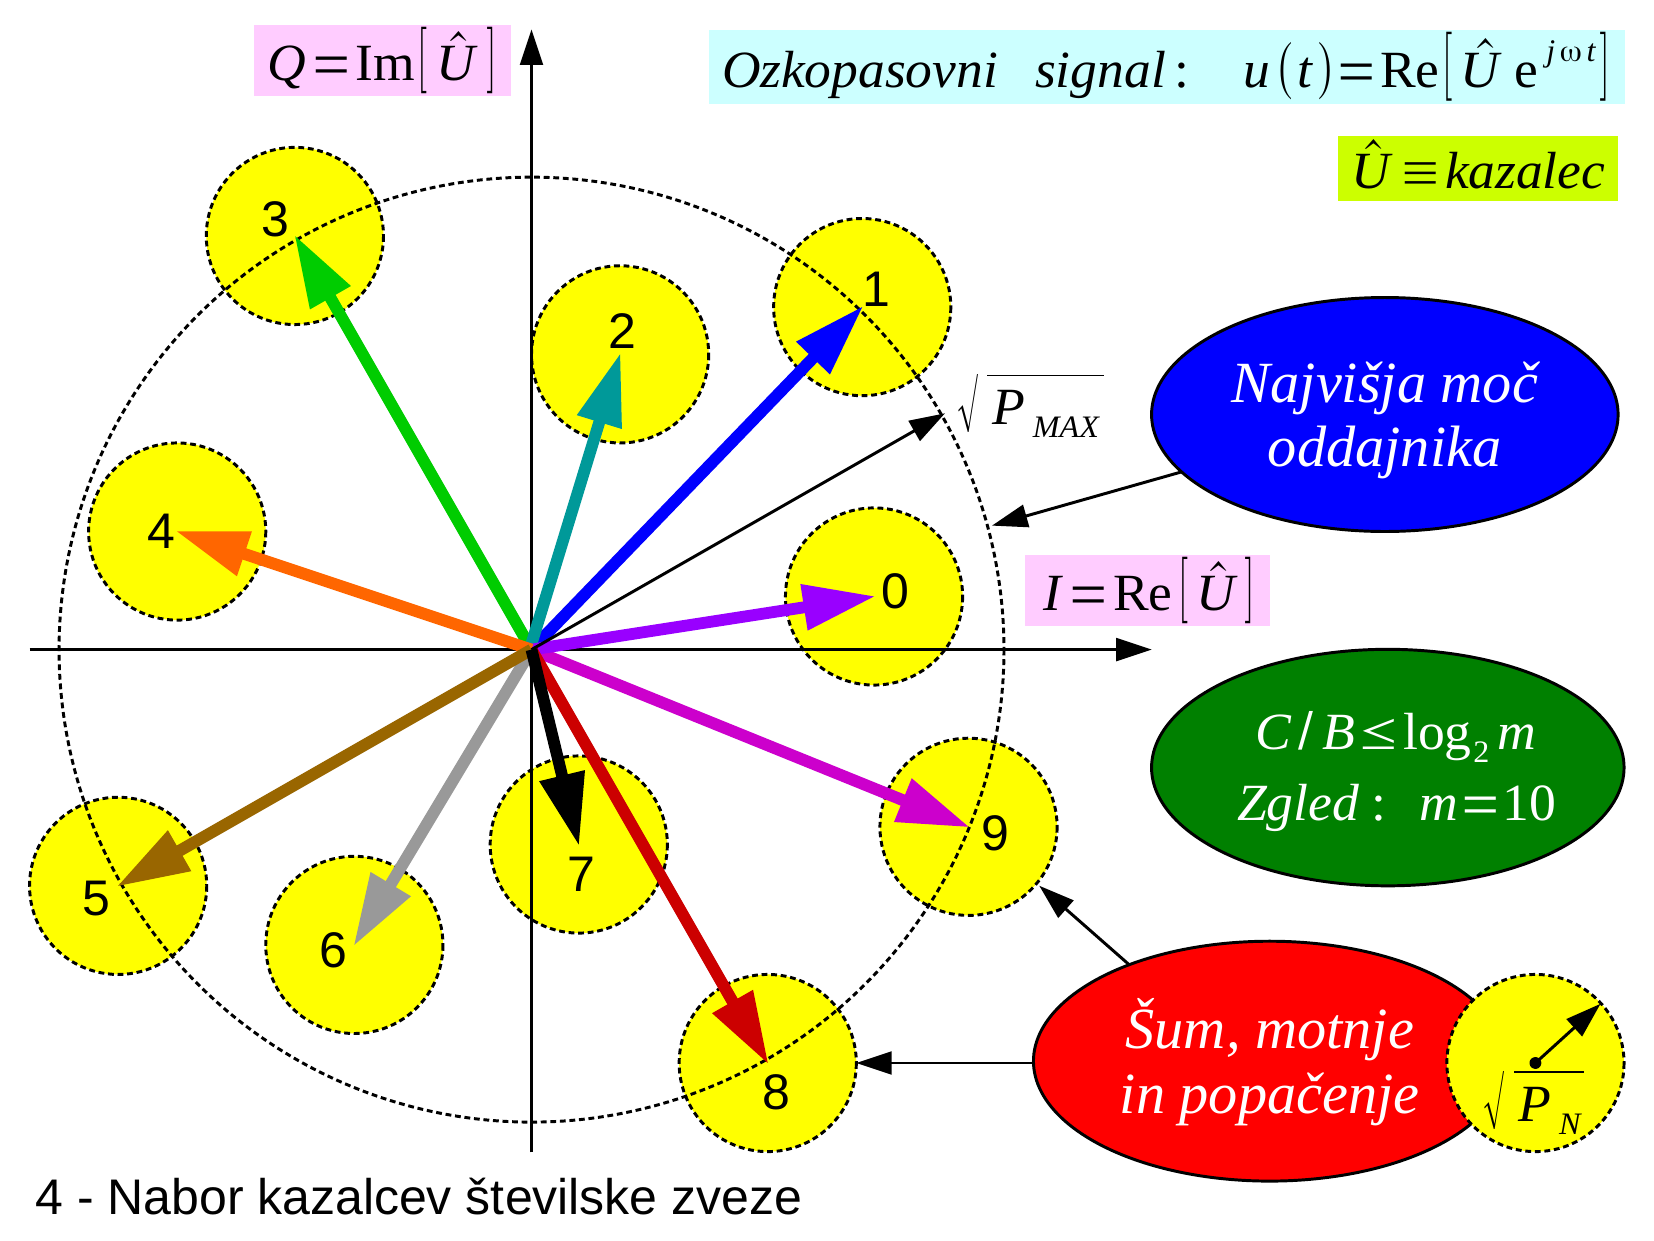

3
1
Najvišja moč
oddajnika
2
4
0
9
7
5
6
Šum, motnje
in popačenje
8
4 - Nabor kazalcev številske zveze